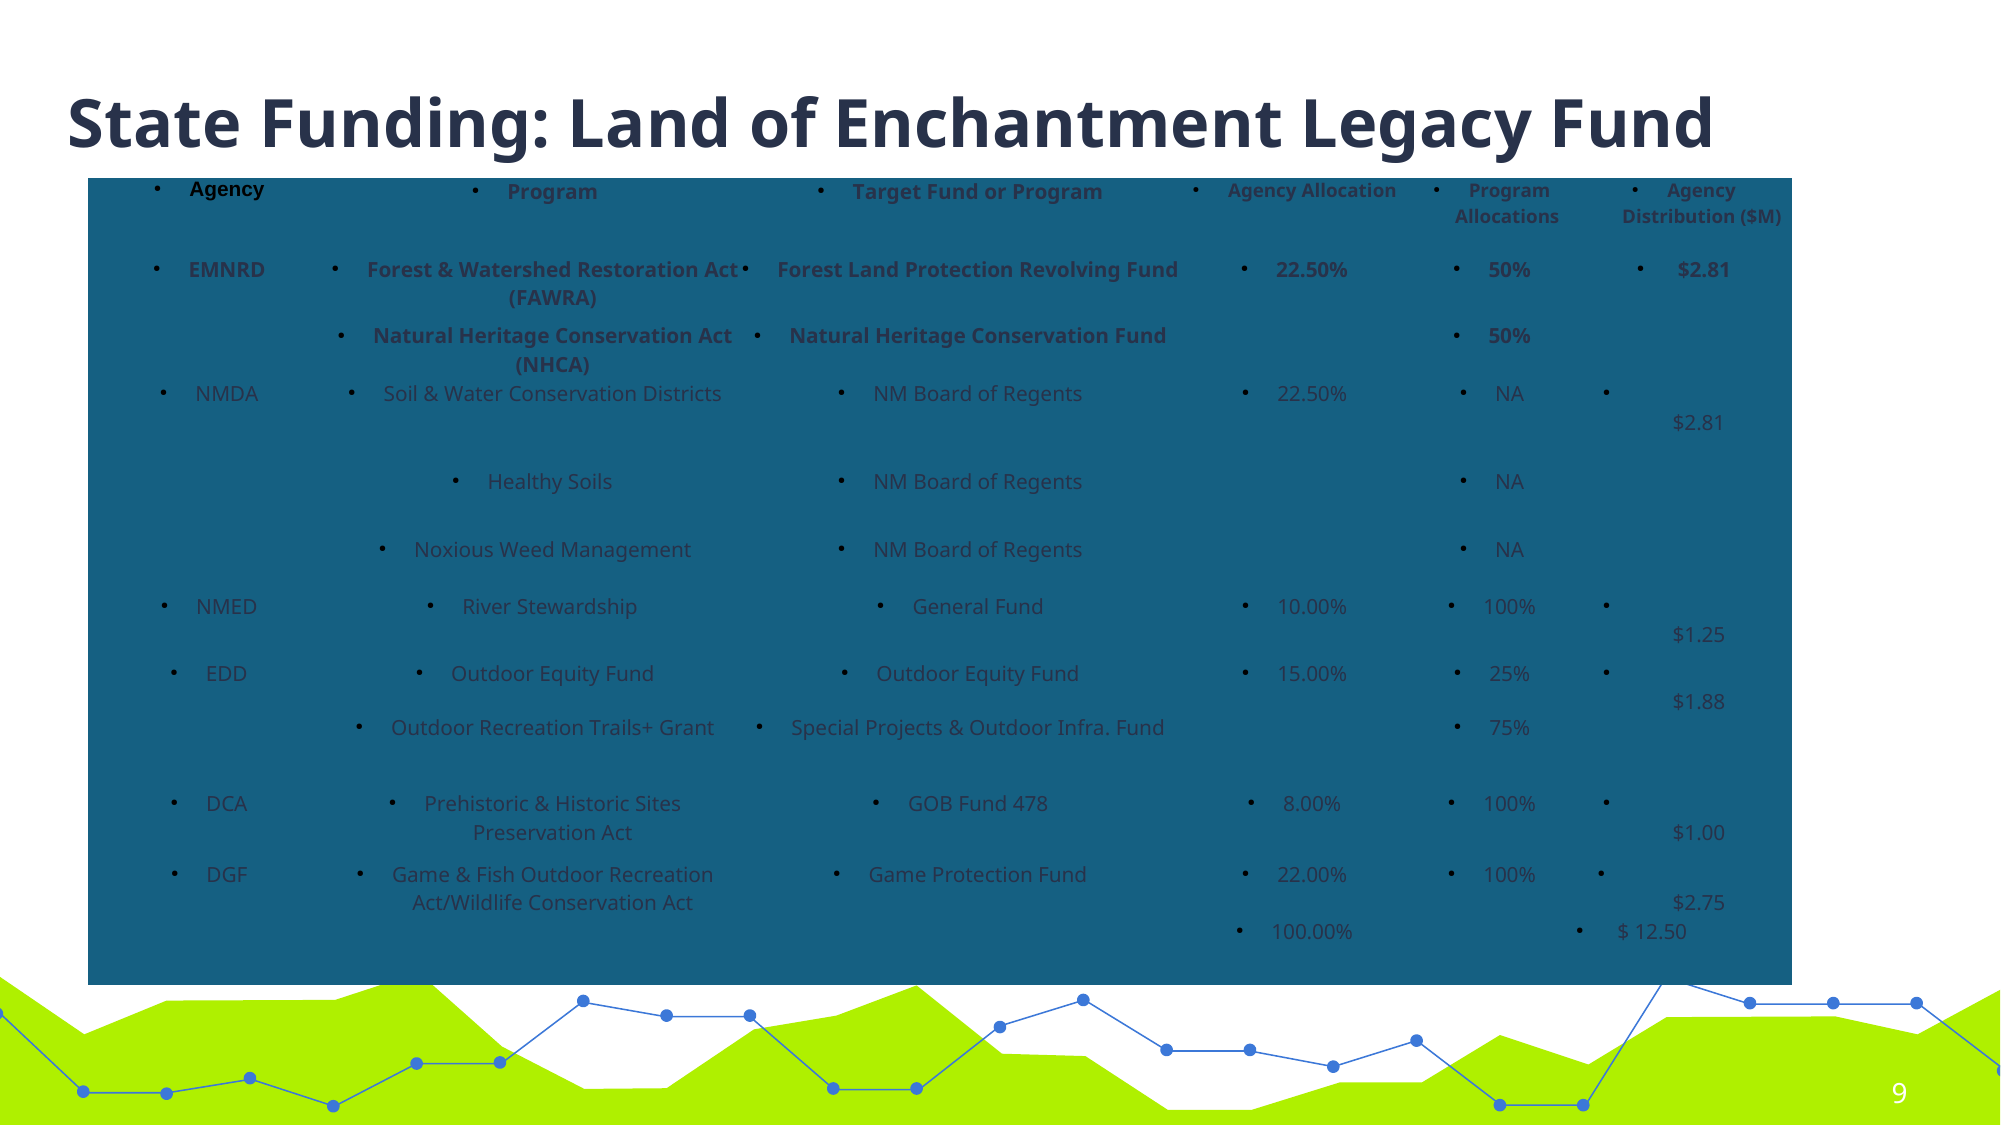

# State Funding: Land of Enchantment Legacy Fund
| Agency | Program | Target Fund or Program | Agency Allocation | Program Allocations | Agency Distribution ($M) |
| --- | --- | --- | --- | --- | --- |
| EMNRD | Forest & Watershed Restoration Act (FAWRA) | Forest Land Protection Revolving Fund | 22.50% | 50% | $2.81 |
| | Natural Heritage Conservation Act (NHCA) | Natural Heritage Conservation Fund | | 50% | |
| NMDA | Soil & Water Conservation Districts | NM Board of Regents | 22.50% | NA | $2.81 |
| | Healthy Soils | NM Board of Regents | | NA | |
| | Noxious Weed Management | NM Board of Regents | | NA | |
| NMED | River Stewardship | General Fund | 10.00% | 100% | $1.25 |
| EDD | Outdoor Equity Fund | Outdoor Equity Fund | 15.00% | 25% | $1.88 |
| | Outdoor Recreation Trails+ Grant | Special Projects & Outdoor Infra. Fund | | 75% | |
| DCA | Prehistoric & Historic Sites Preservation Act | GOB Fund 478 | 8.00% | 100% | $1.00 |
| DGF | Game & Fish Outdoor Recreation Act/Wildlife Conservation Act | Game Protection Fund | 22.00% | 100% | $2.75 |
| | | | 100.00% | | $ 12.50 |